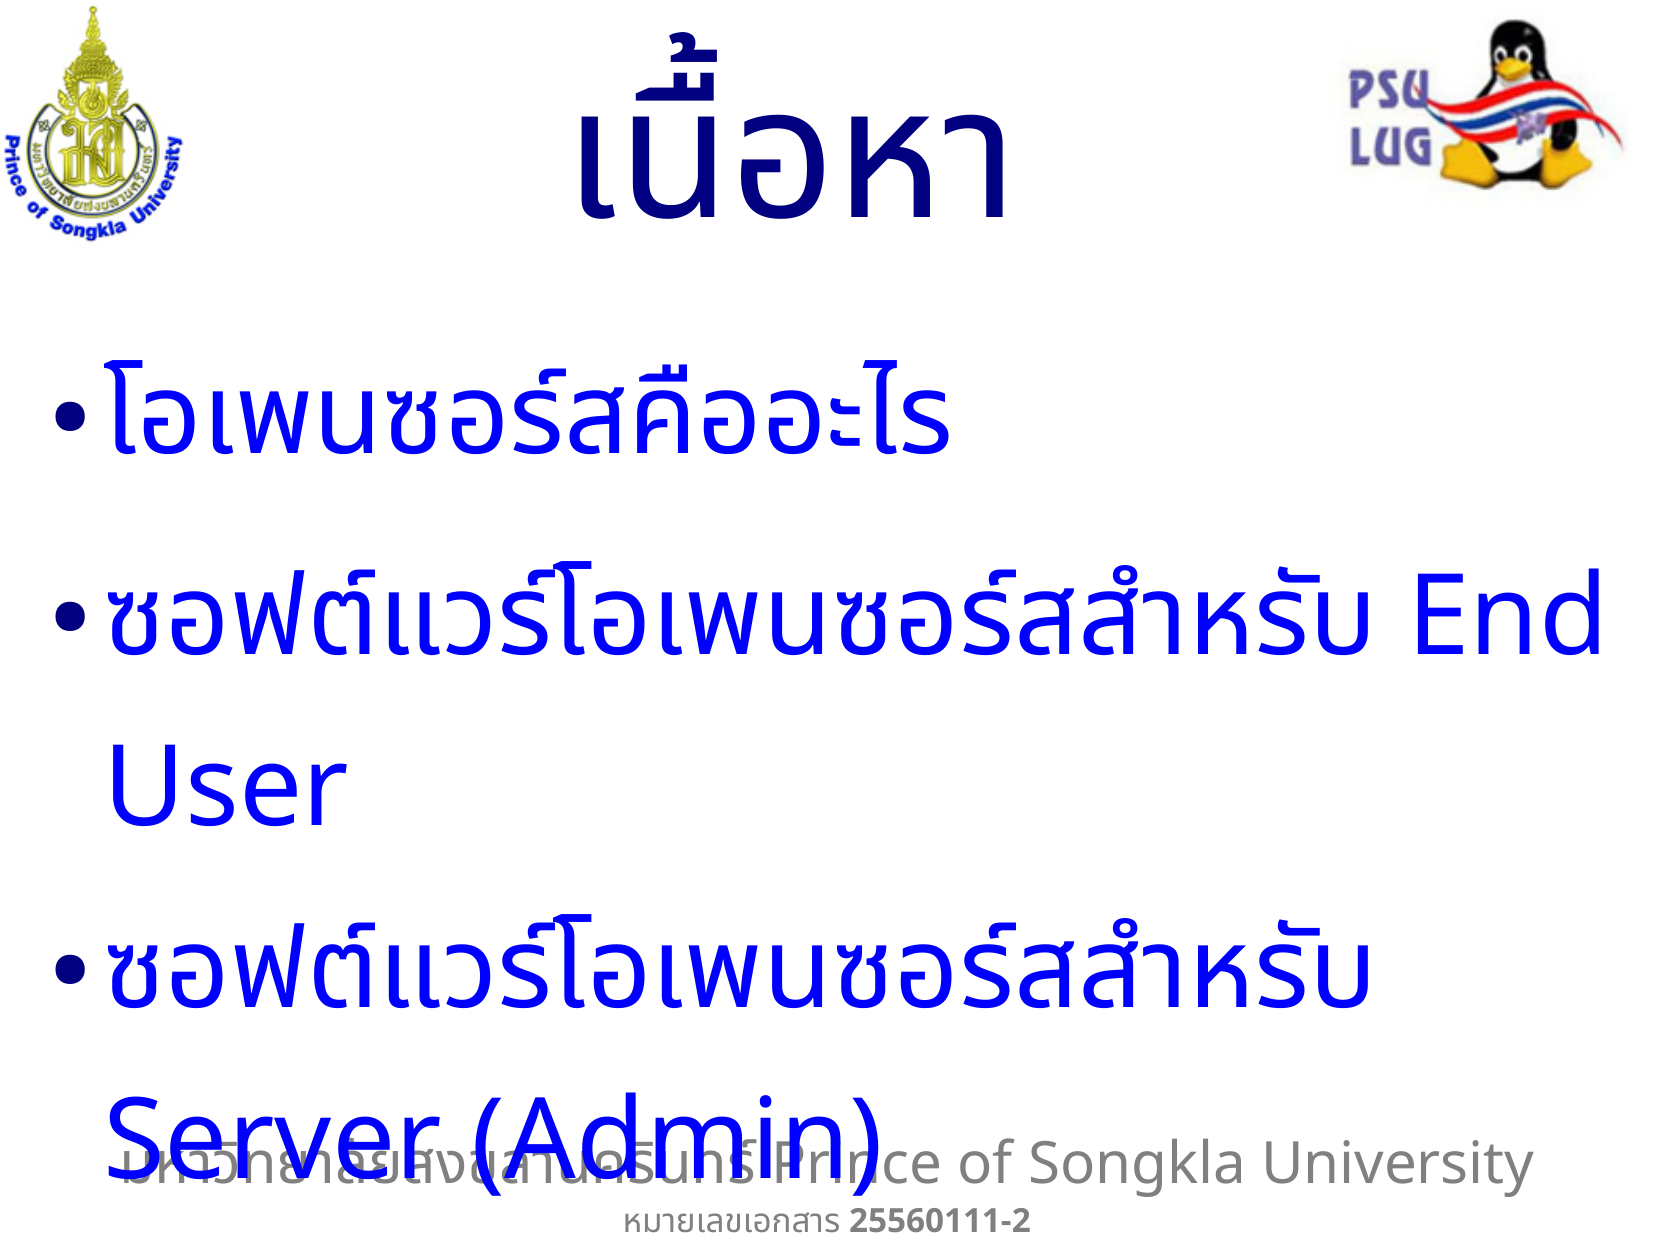

# เนื้อหา
โอเพนซอร์สคืออะไร
ซอฟต์แวร์โอเพนซอร์สสำหรับ End User
ซอฟต์แวร์โอเพนซอร์สสำหรับ Server (Admin)
ซอฟต์แวร์โอเพนซอร์สสำหรับ ธุรกิจ
ซอฟต์แวร์โอเพนซอร์สสำหรับ การศึกษา (ม.อ.)